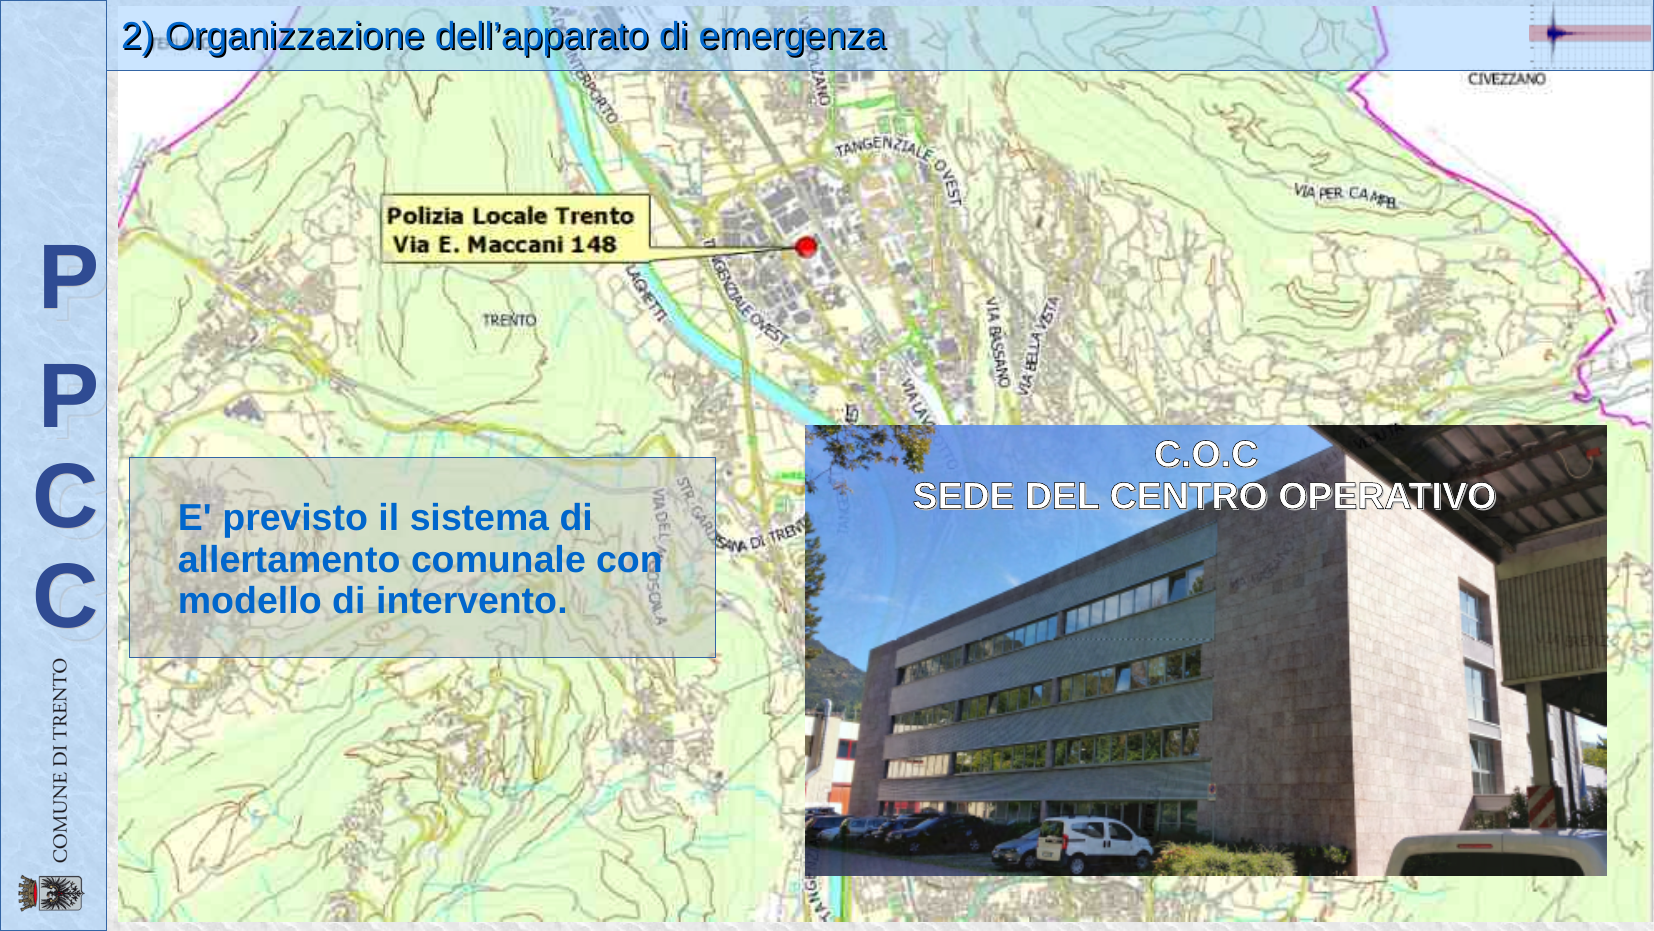

2) Organizzazione dell’apparato di emergenza
 C.O.C SEDE DEL CENTRO OPERATIVO
E' previsto il sistema di allertamento comunale con modello di intervento.
16